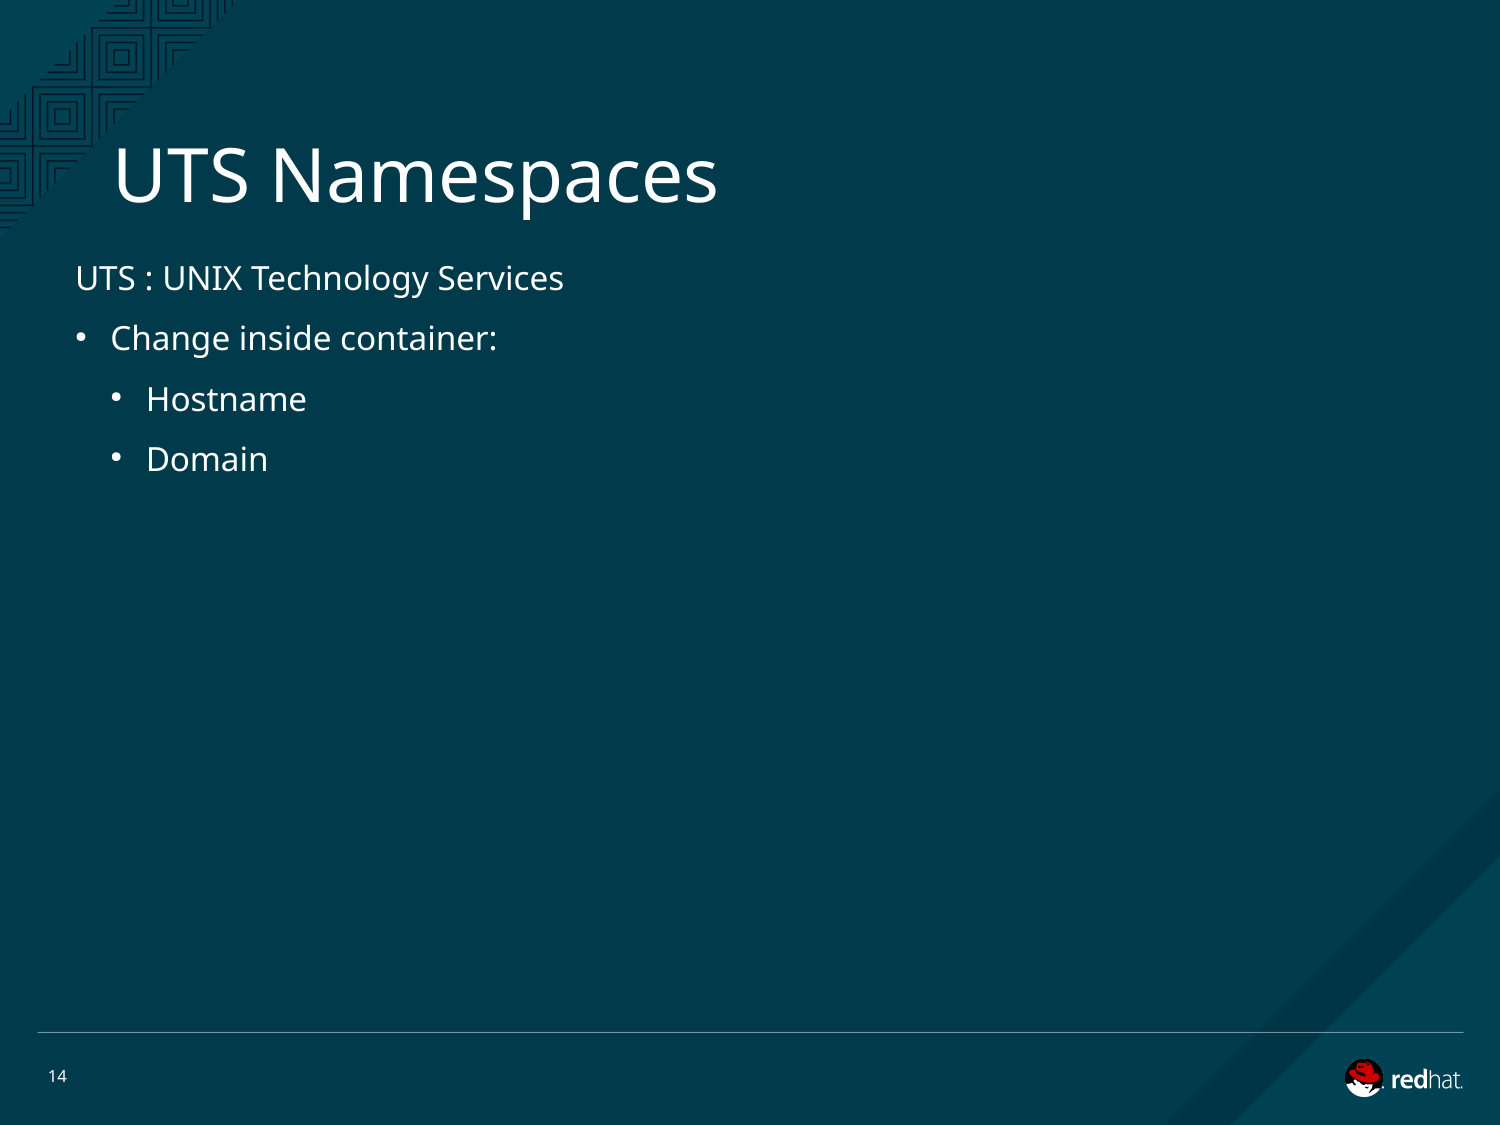

# UTS Namespaces
UTS : UNIX Technology Services
Change inside container:
Hostname
Domain
14